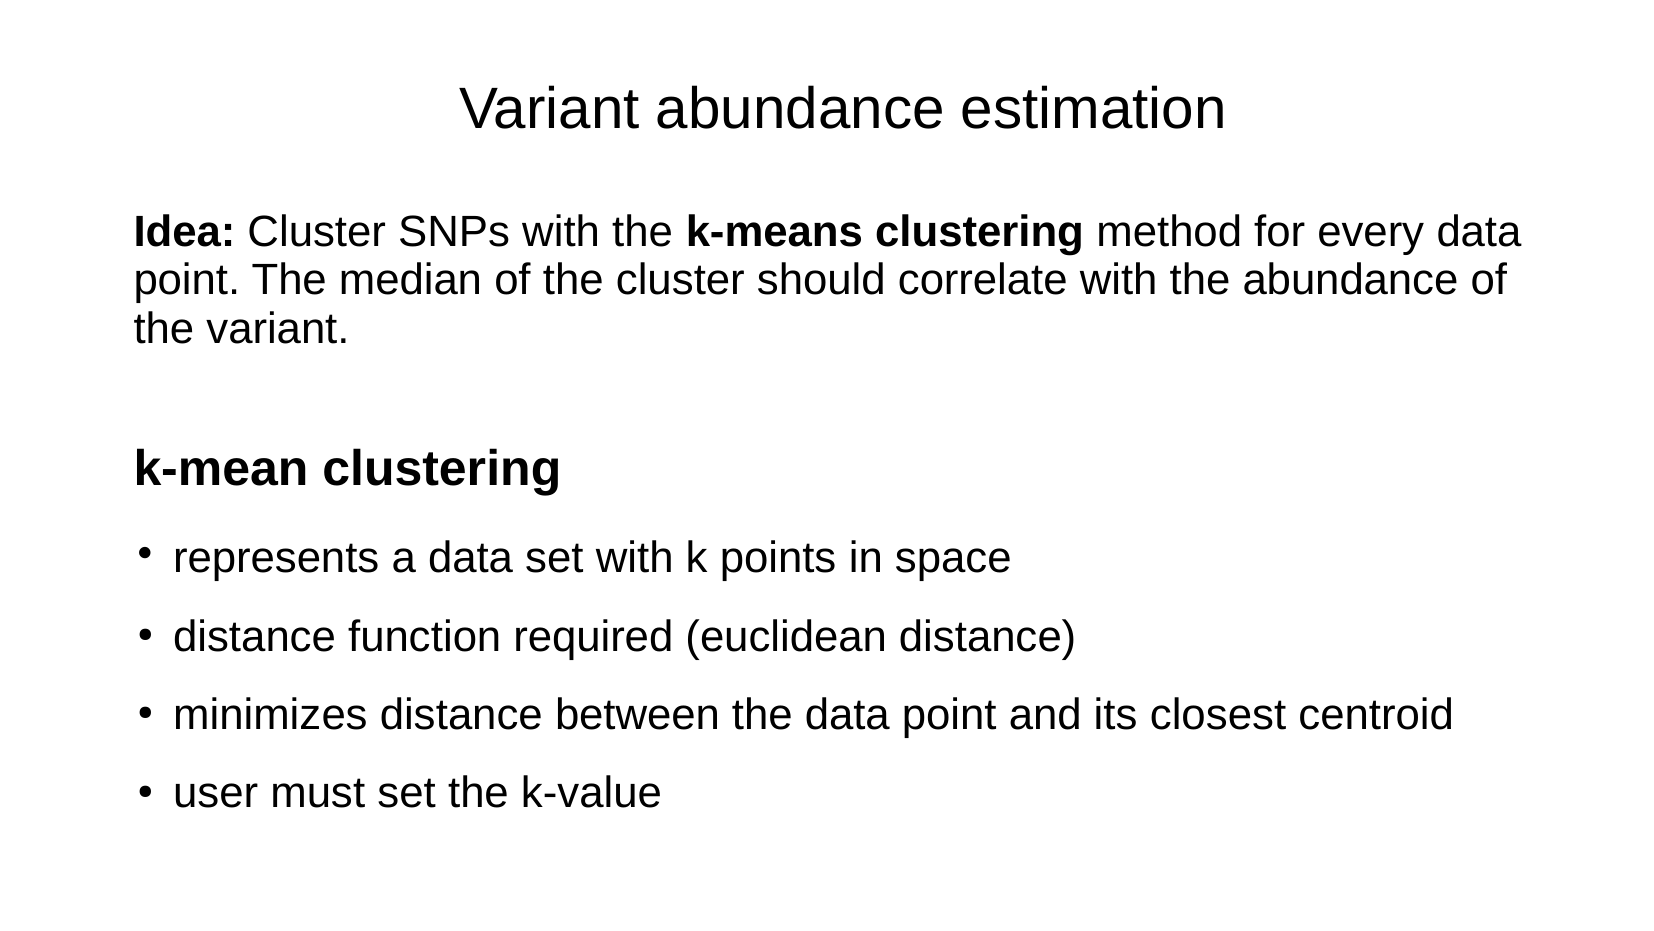

# Variant abundance estimation
Idea: Cluster SNPs with the k-means clustering method for every data point. The median of the cluster should correlate with the abundance of the variant.
k-mean clustering
represents a data set with k points in space
distance function required (euclidean distance)
minimizes distance between the data point and its closest centroid
user must set the k-value